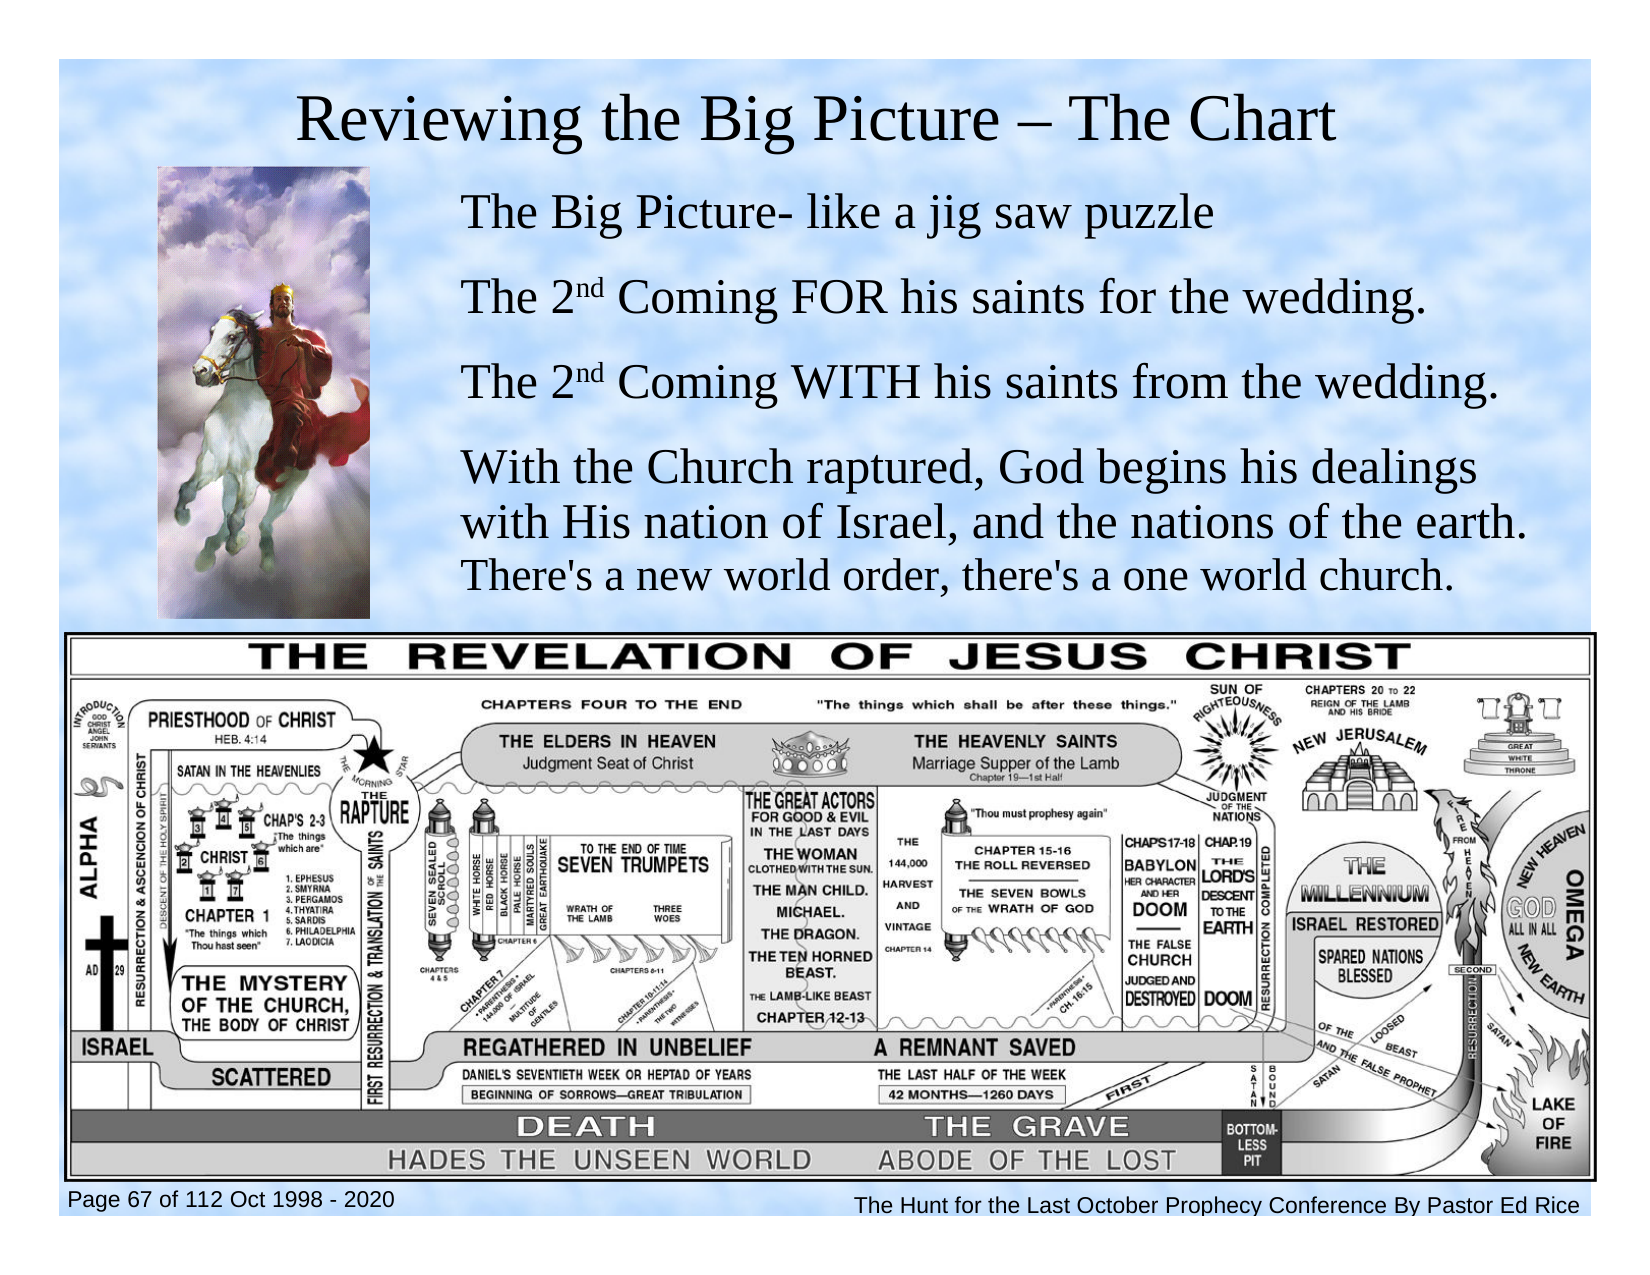

# Reviewing the Big Picture – The Chart
The Big Picture- like a jig saw puzzle
The 2nd Coming FOR his saints for the wedding.
The 2nd Coming WITH his saints from the wedding.
With the Church raptured, God begins his dealings with His nation of Israel, and the nations of the earth. There's a new world order, there's a one world church.